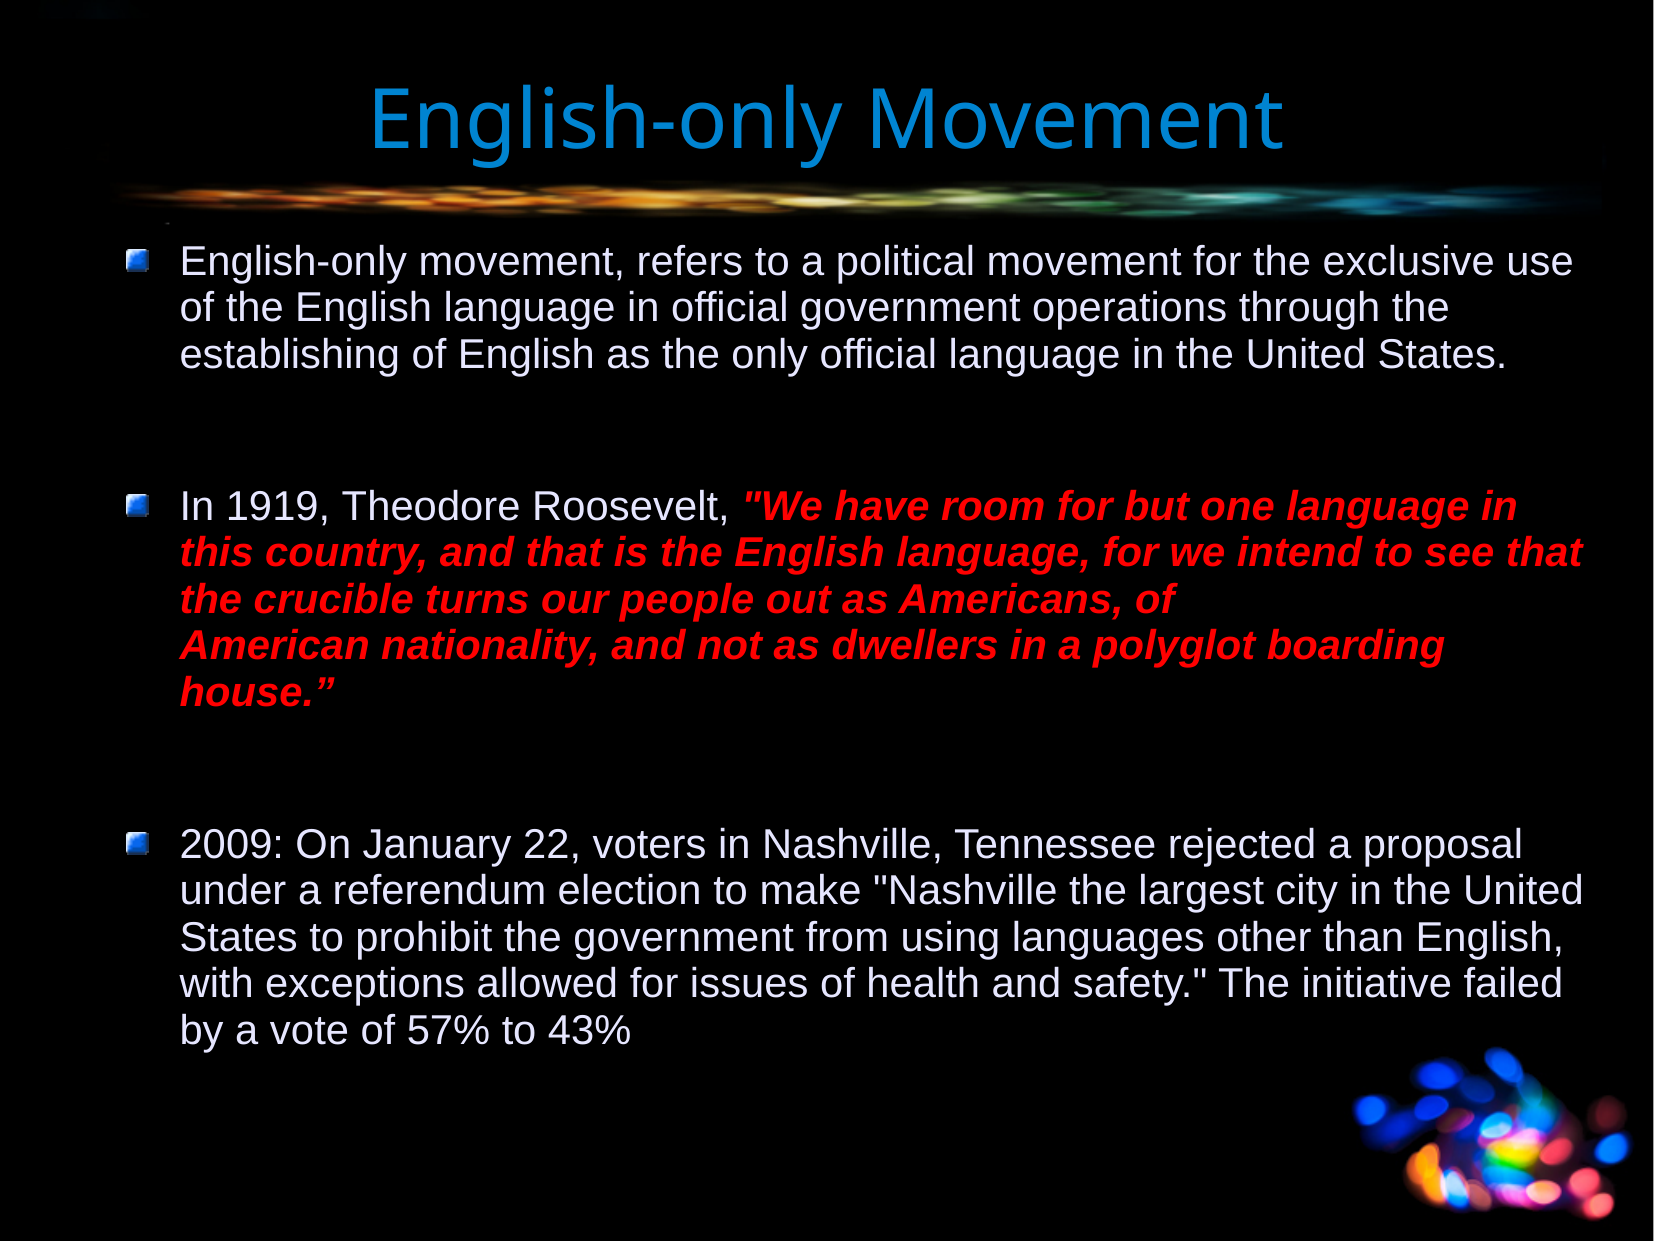

# English-only Movement
English-only movement, refers to a political movement for the exclusive use of the English language in official government operations through the establishing of English as the only official language in the United States.
In 1919, Theodore Roosevelt, "We have room for but one language in this country, and that is the English language, for we intend to see that the crucible turns our people out as Americans, of American nationality, and not as dwellers in a polyglot boarding house.”
2009: On January 22, voters in Nashville, Tennessee rejected a proposal under a referendum election to make "Nashville the largest city in the United States to prohibit the government from using languages other than English, with exceptions allowed for issues of health and safety." The initiative failed by a vote of 57% to 43%